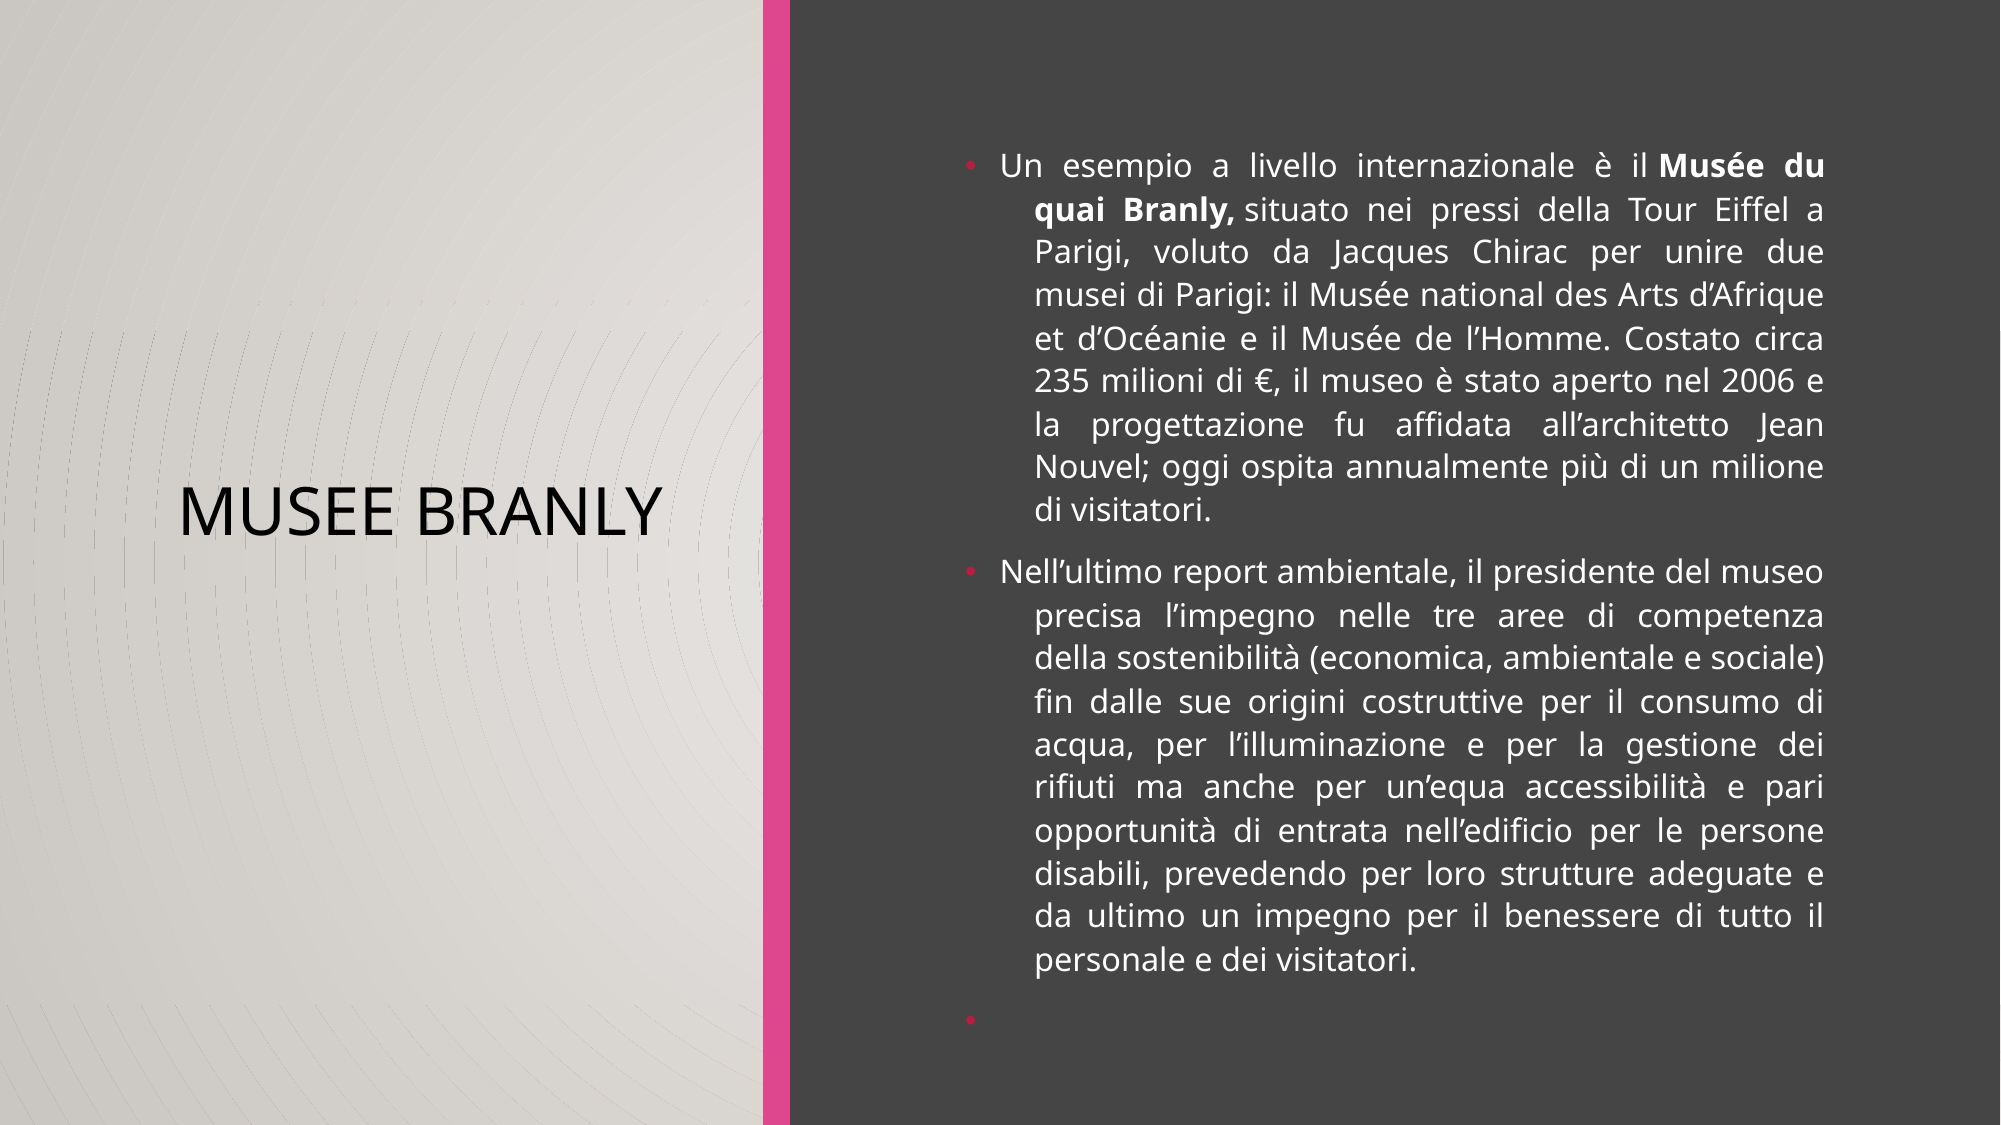

Un esempio a livello internazionale è il Musée du quai Branly, situato nei pressi della Tour Eiffel a Parigi, voluto da Jacques Chirac per unire due musei di Parigi: il Musée national des Arts d’Afrique et d’Océanie e il Musée de l’Homme. Costato circa 235 milioni di €, il museo è stato aperto nel 2006 e la progettazione fu affidata all’architetto Jean Nouvel; oggi ospita annualmente più di un milione di visitatori.
Nell’ultimo report ambientale, il presidente del museo precisa l’impegno nelle tre aree di competenza della sostenibilità (economica, ambientale e sociale) fin dalle sue origini costruttive per il consumo di acqua, per l’illuminazione e per la gestione dei rifiuti ma anche per un’equa accessibilità e pari opportunità di entrata nell’edificio per le persone disabili, prevedendo per loro strutture adeguate e da ultimo un impegno per il benessere di tutto il personale e dei visitatori.
# MUSEE BRANLY